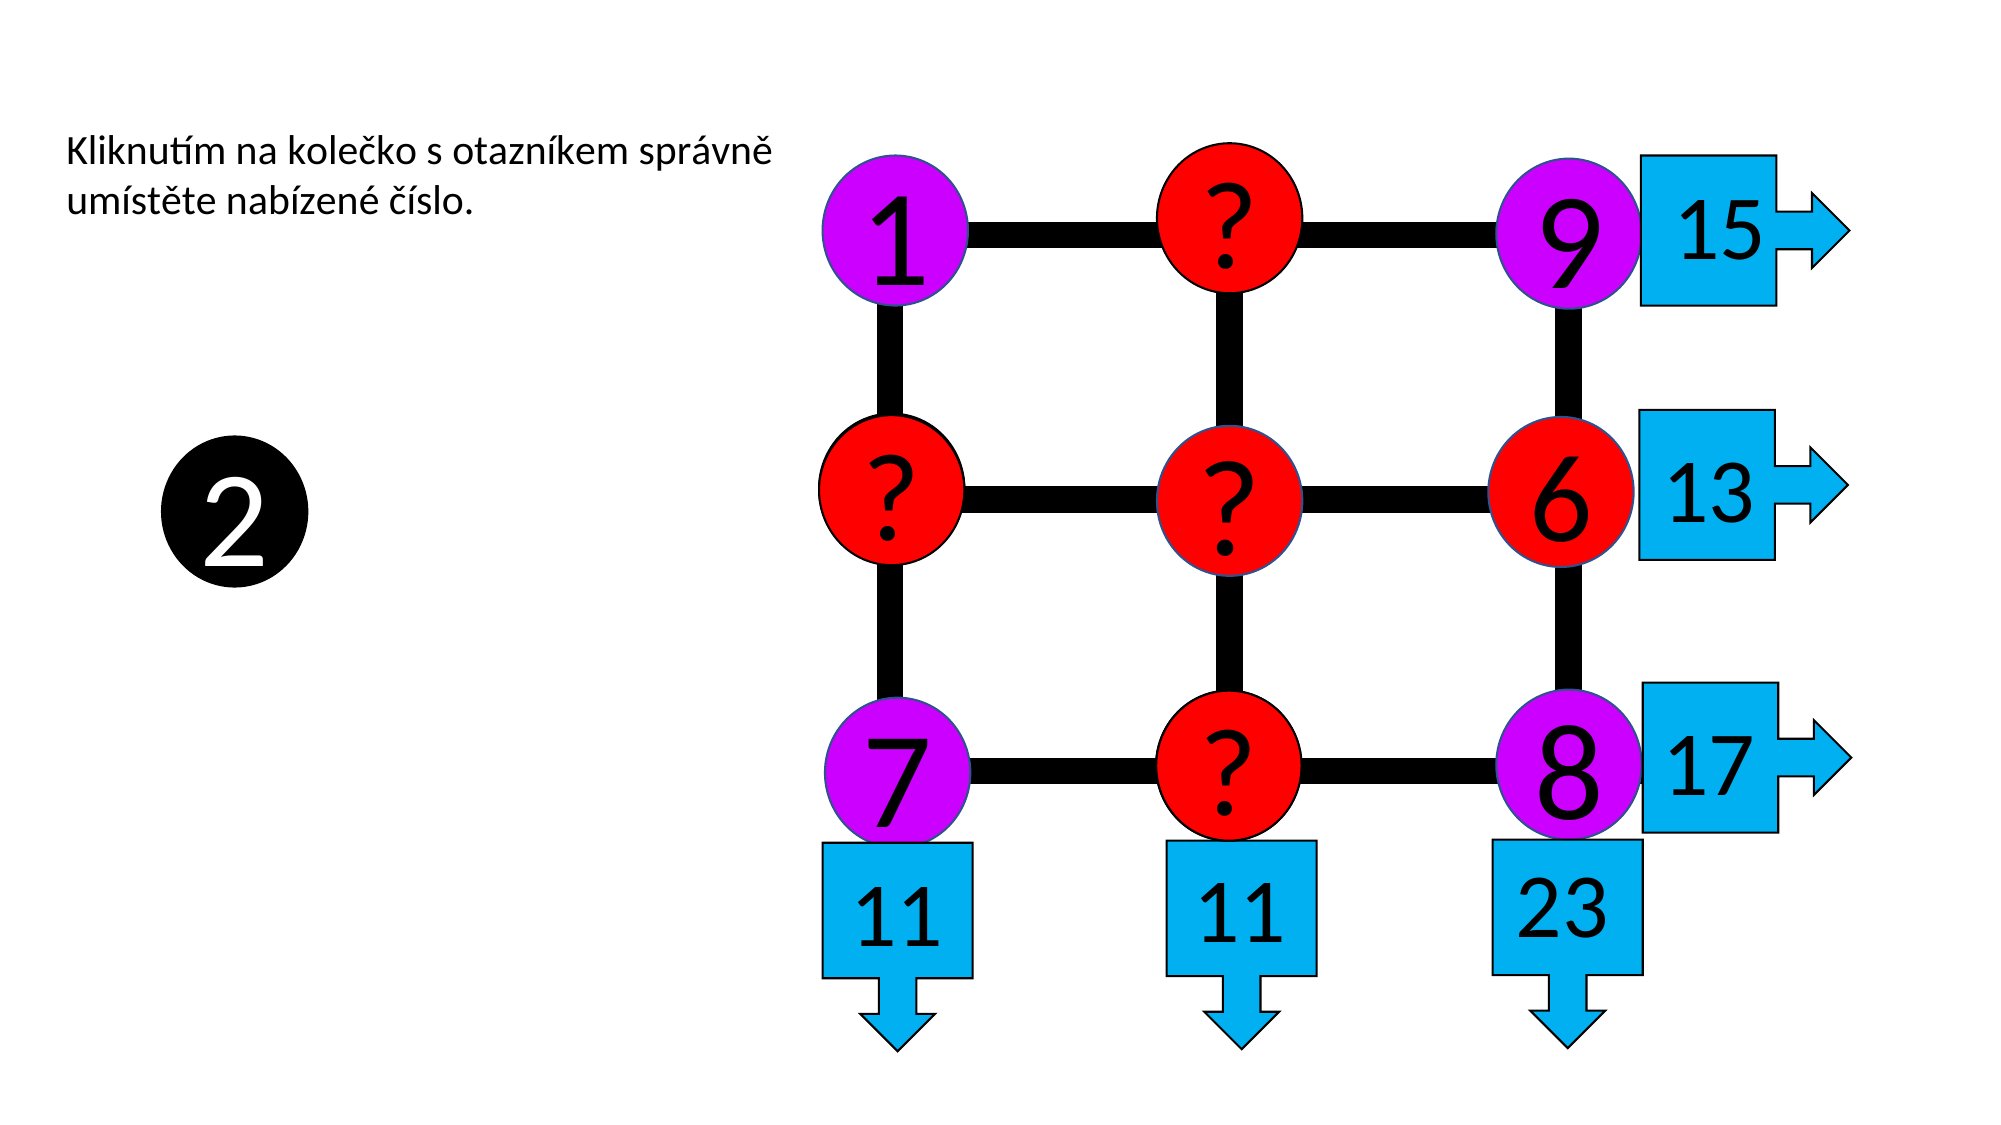

Kliknutím na kolečko s otazníkem správně
umístěte nabízené číslo.
?
1
9
15
?
6
13
?
2
8
2
?
17
7
23
11
11